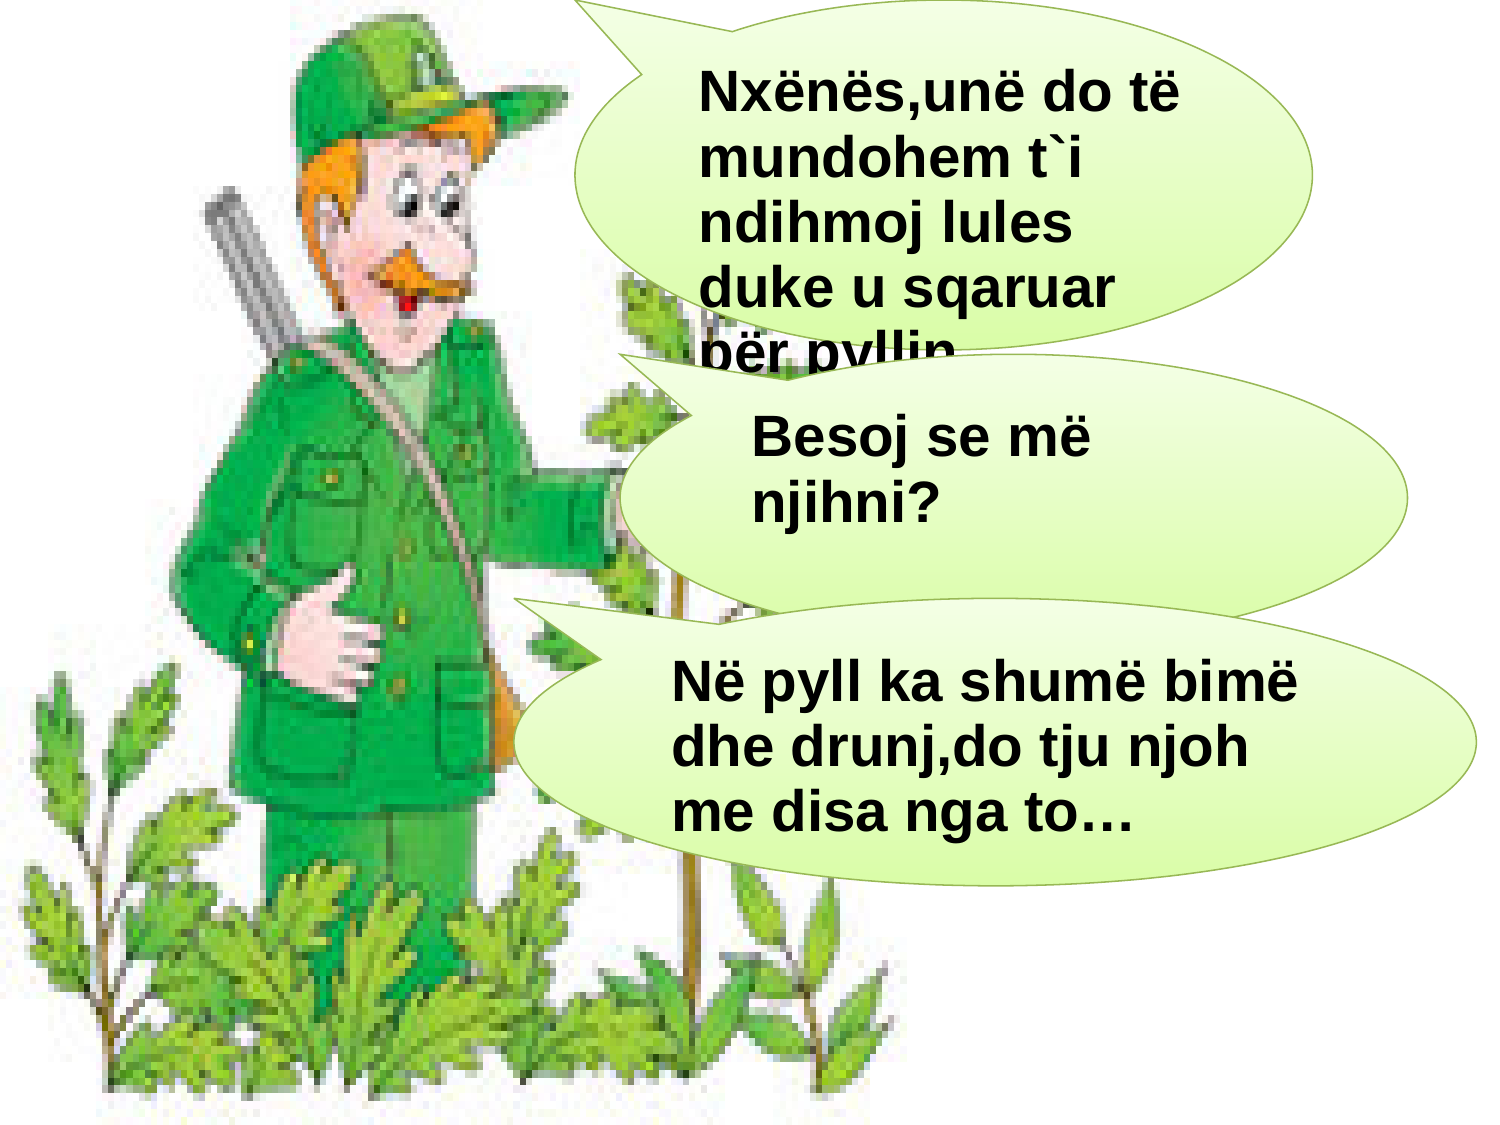

Nxënës,unë do të mundohem t`i ndihmoj lules duke u sqaruar për pyllin.
Besoj se më njihni?
Në pyll ka shumë bimë dhe drunj,do tju njoh me disa nga to…